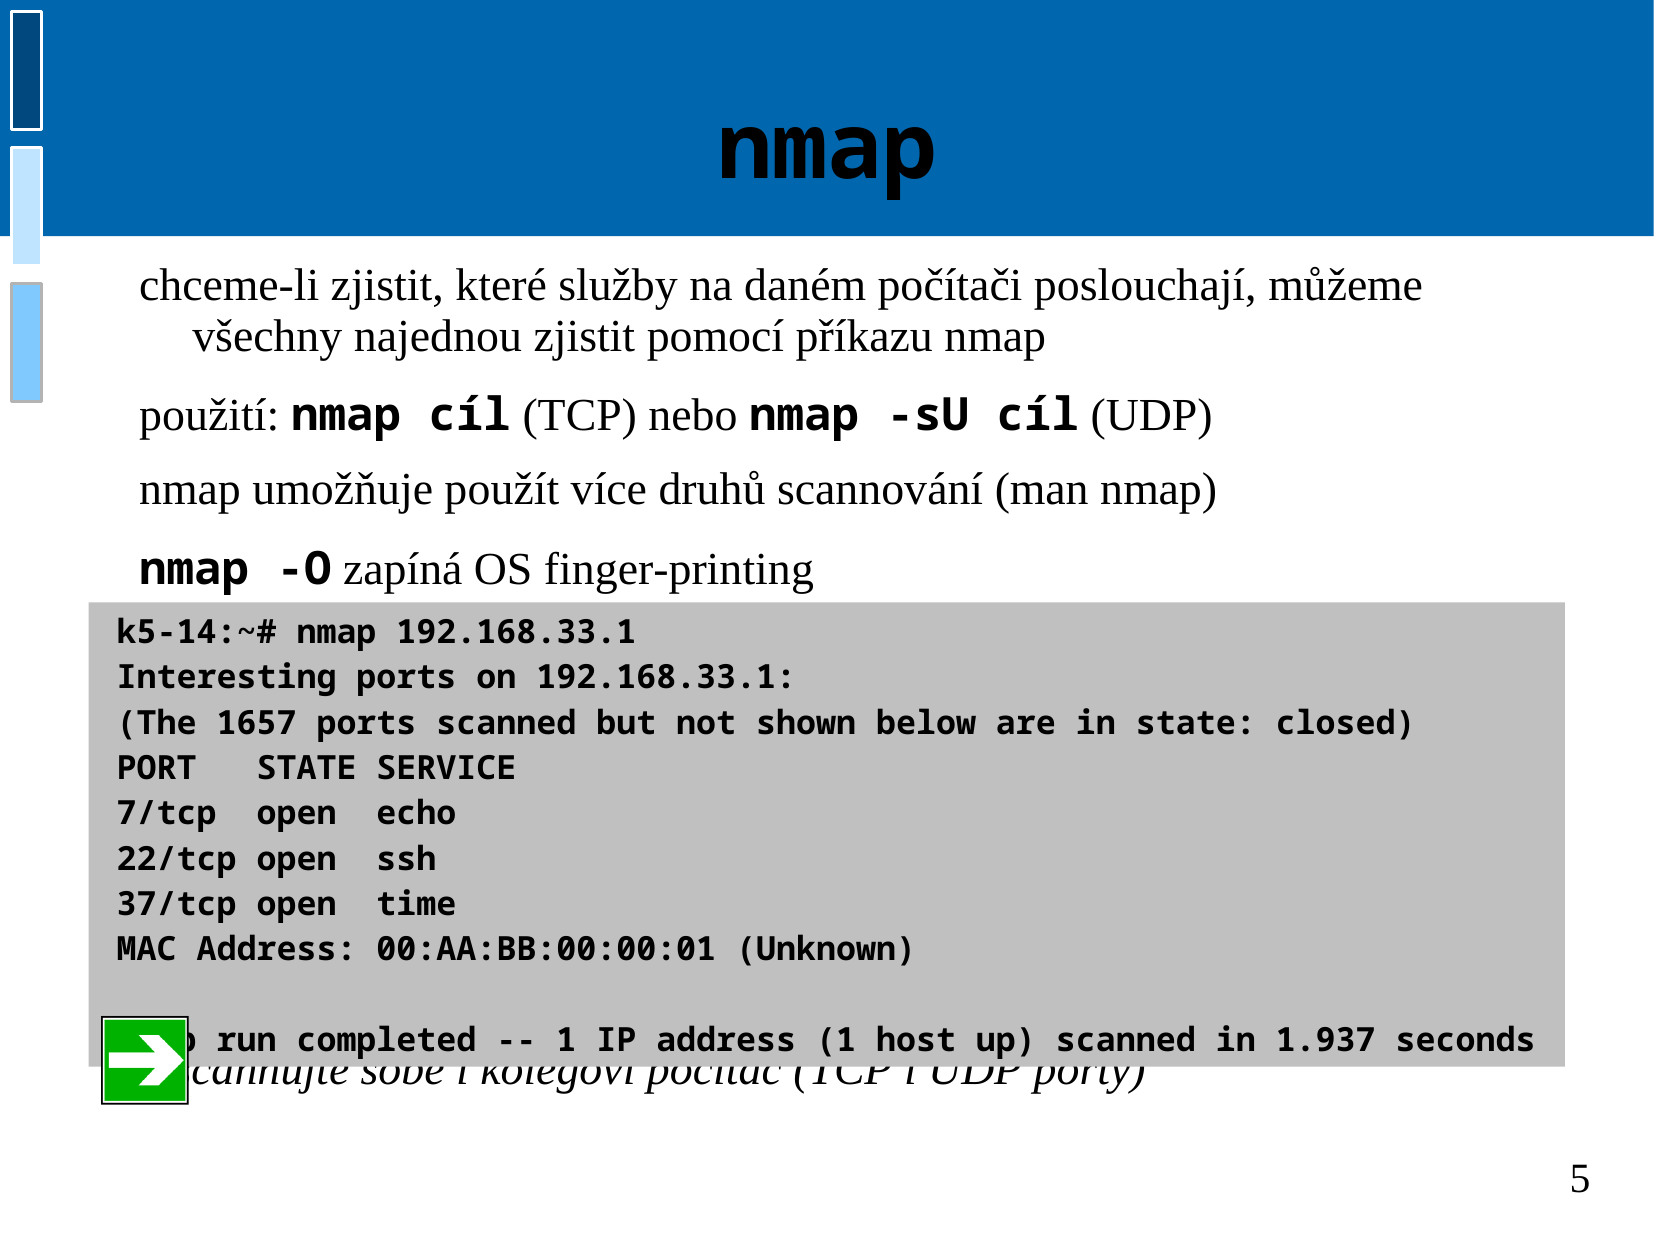

# nmap
chceme-li zjistit, které služby na daném počítači poslouchají, můžeme všechny najednou zjistit pomocí příkazu nmap
použití: nmap cíl (TCP) nebo nmap -sU cíl (UDP)
nmap umožňuje použít více druhů scannování (man nmap)
nmap -O zapíná OS finger-printing
 oscannujte sobě i kolegovi počítač (TCP i UDP porty)
k5-14:~# nmap 192.168.33.1
Interesting ports on 192.168.33.1:
(The 1657 ports scanned but not shown below are in state: closed)
PORT STATE SERVICE
7/tcp open echo
22/tcp open ssh
37/tcp open time
MAC Address: 00:AA:BB:00:00:01 (Unknown)
Nmap run completed -- 1 IP address (1 host up) scanned in 1.937 seconds